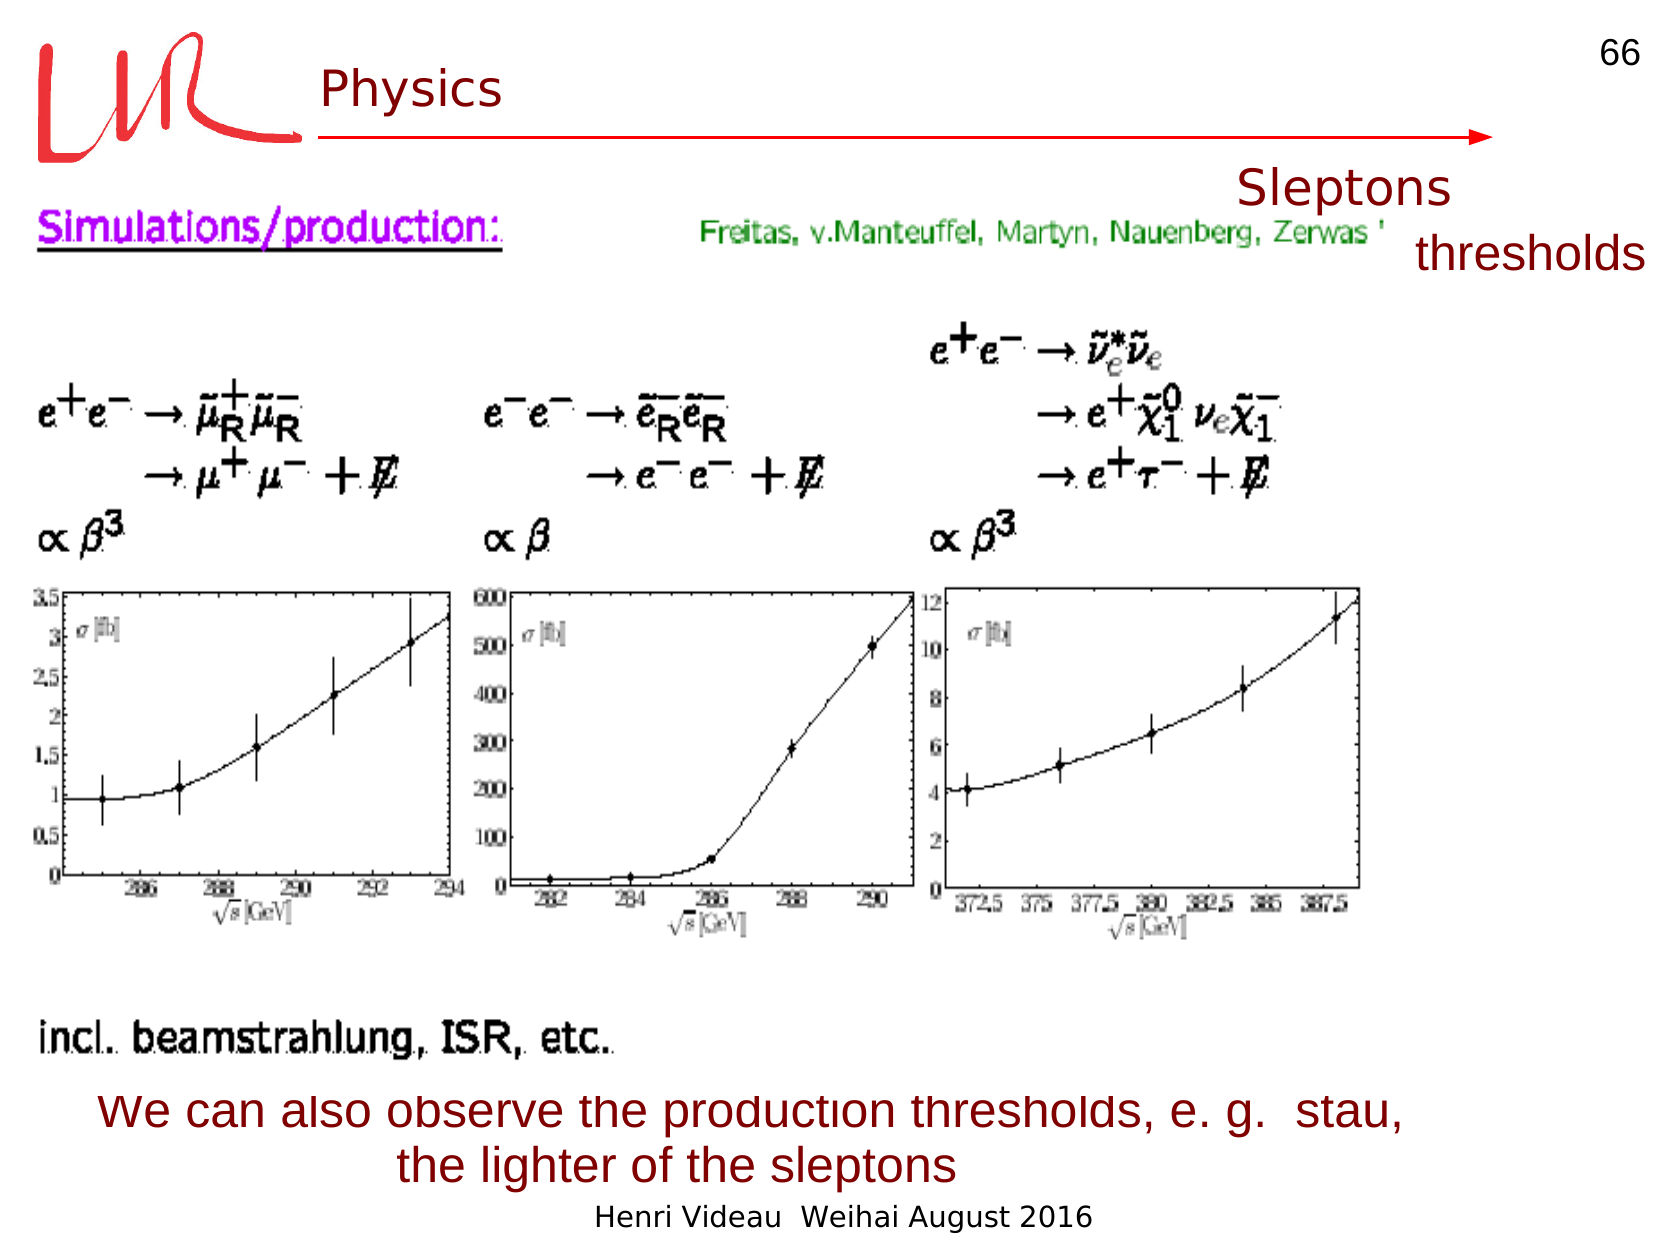

Sleptons
thresholds
We can also observe the production thresholds, e. g. stau,
				the lighter of the sleptons